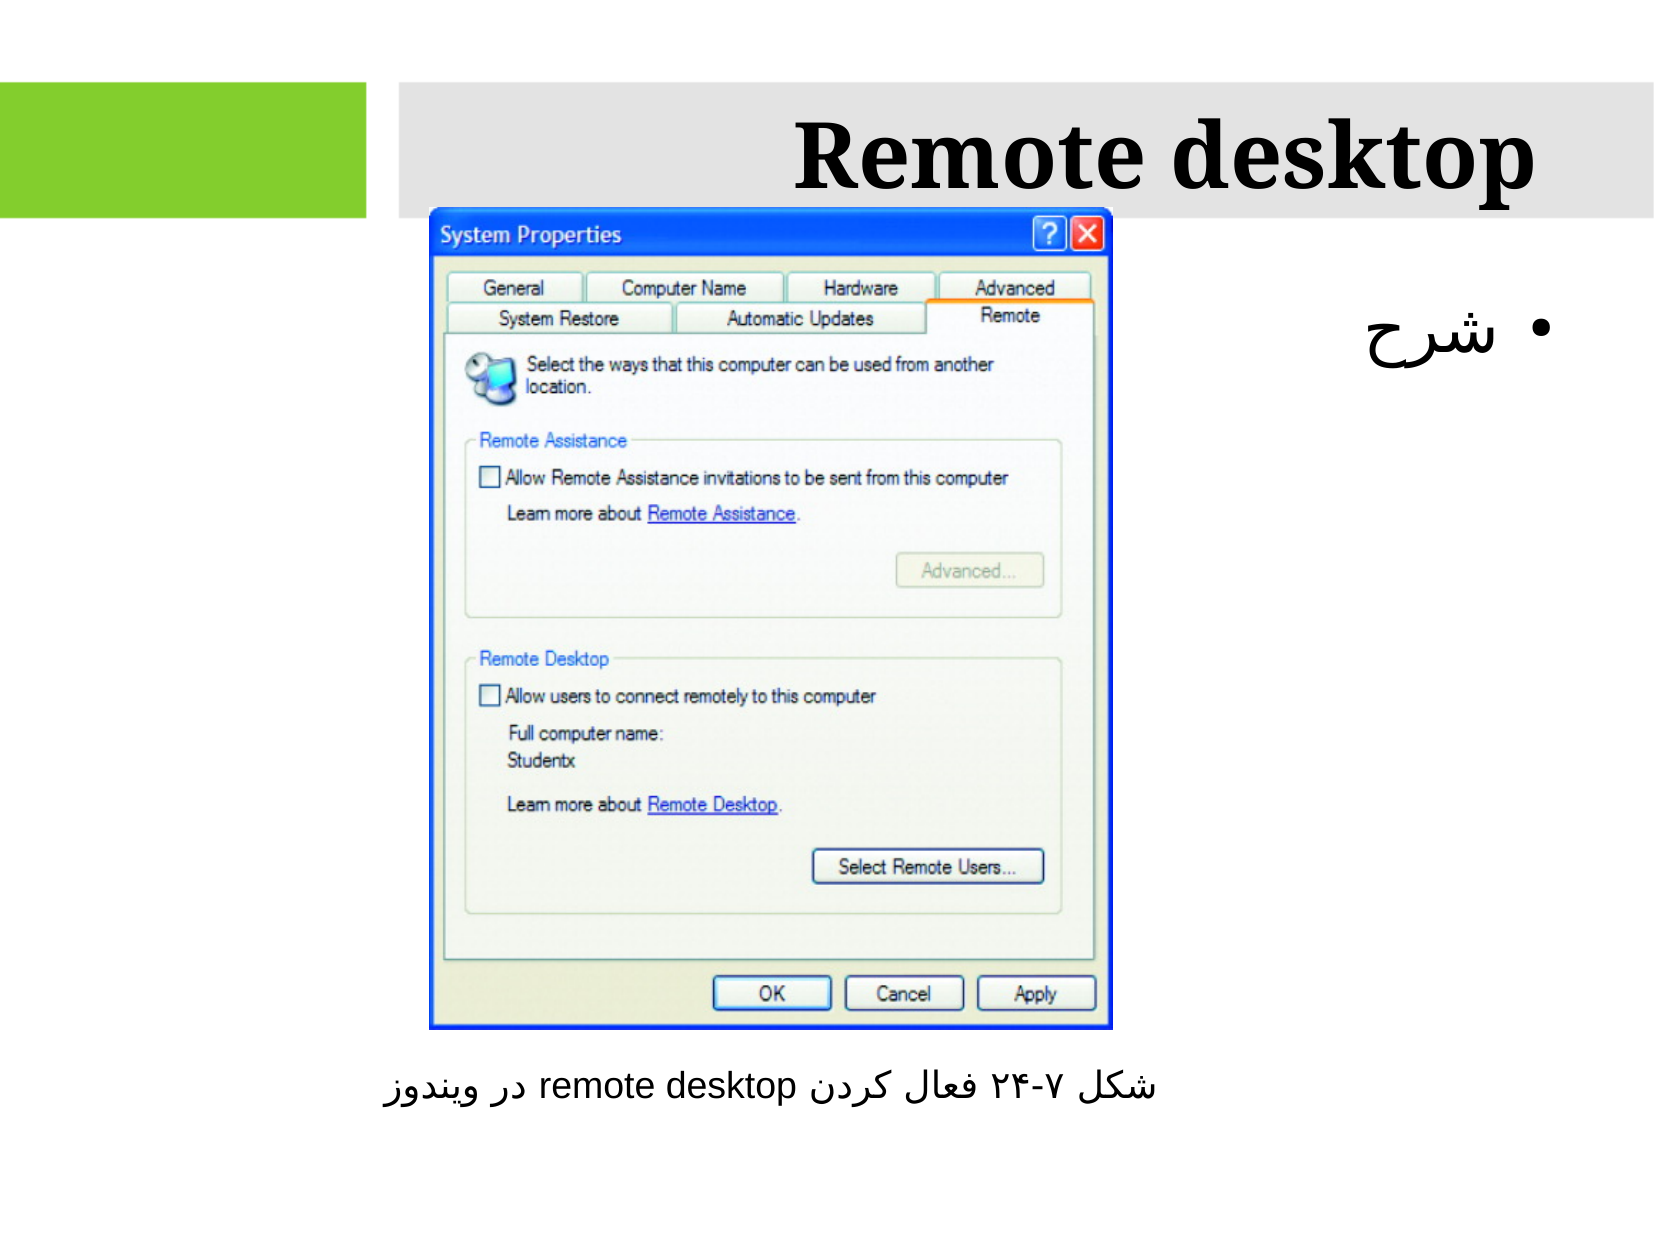

# Remote desktop
شکل ۷-۲۴ فعال کردن remote desktop در ویندوز
شرح